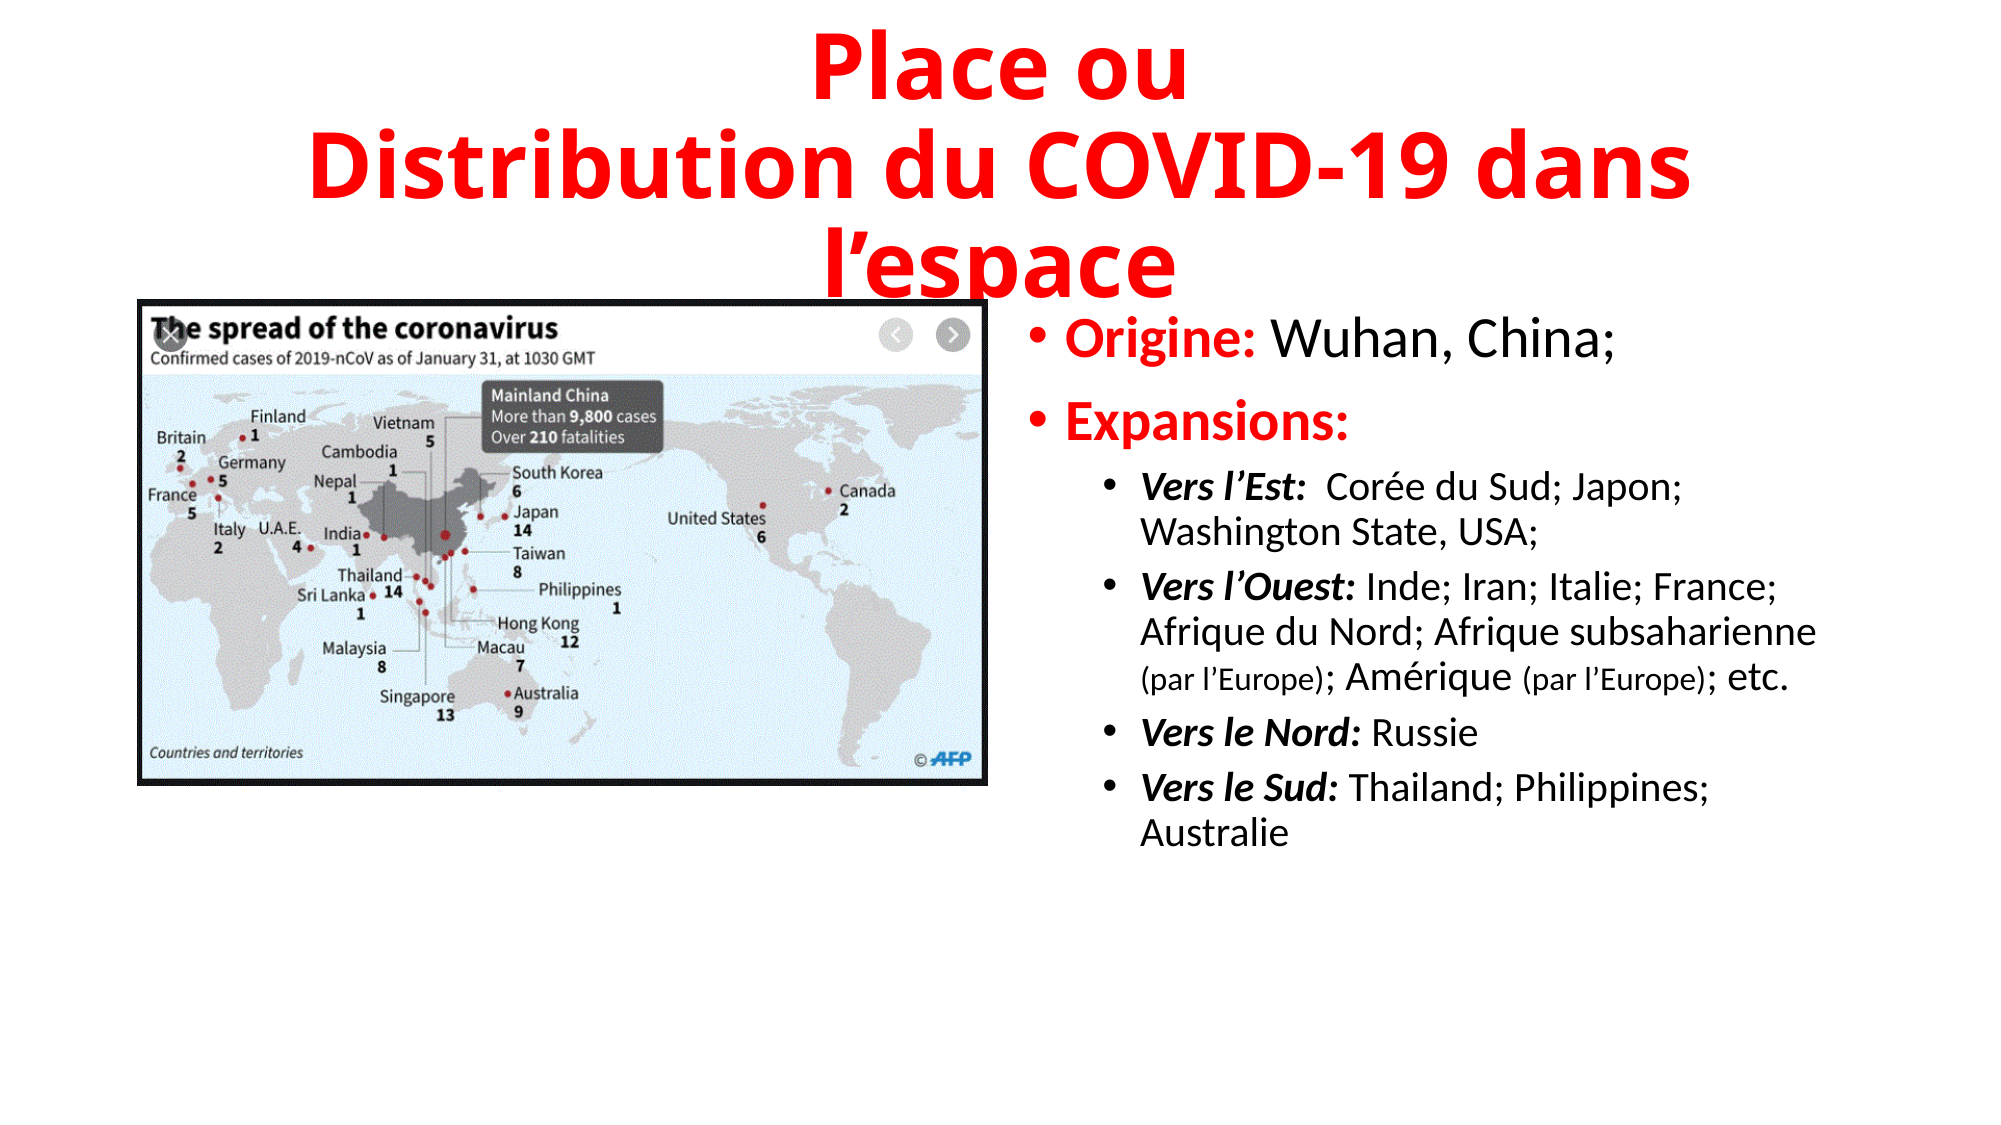

# Place ou Distribution du COVID-19 dans l’espace
Origine: Wuhan, China;
Expansions:
Vers l’Est: Corée du Sud; Japon; Washington State, USA;
Vers l’Ouest: Inde; Iran; Italie; France; Afrique du Nord; Afrique subsaharienne (par l’Europe); Amérique (par l’Europe); etc.
Vers le Nord: Russie
Vers le Sud: Thailand; Philippines; Australie